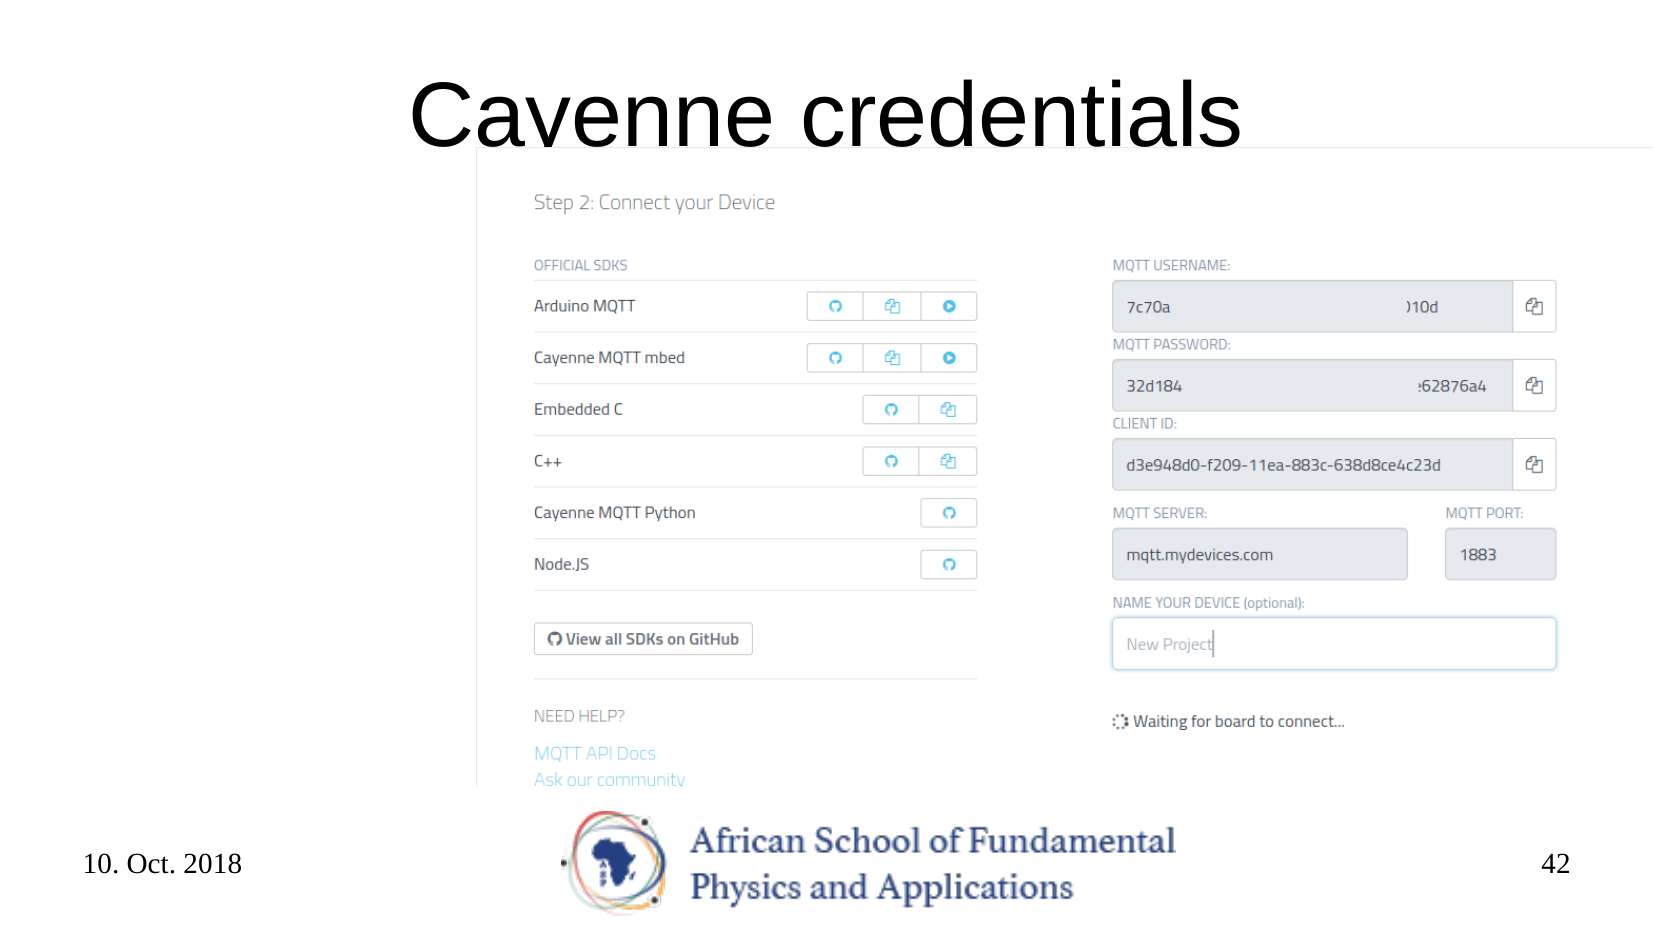

# Cayenne credentials
10. Oct. 2018
42